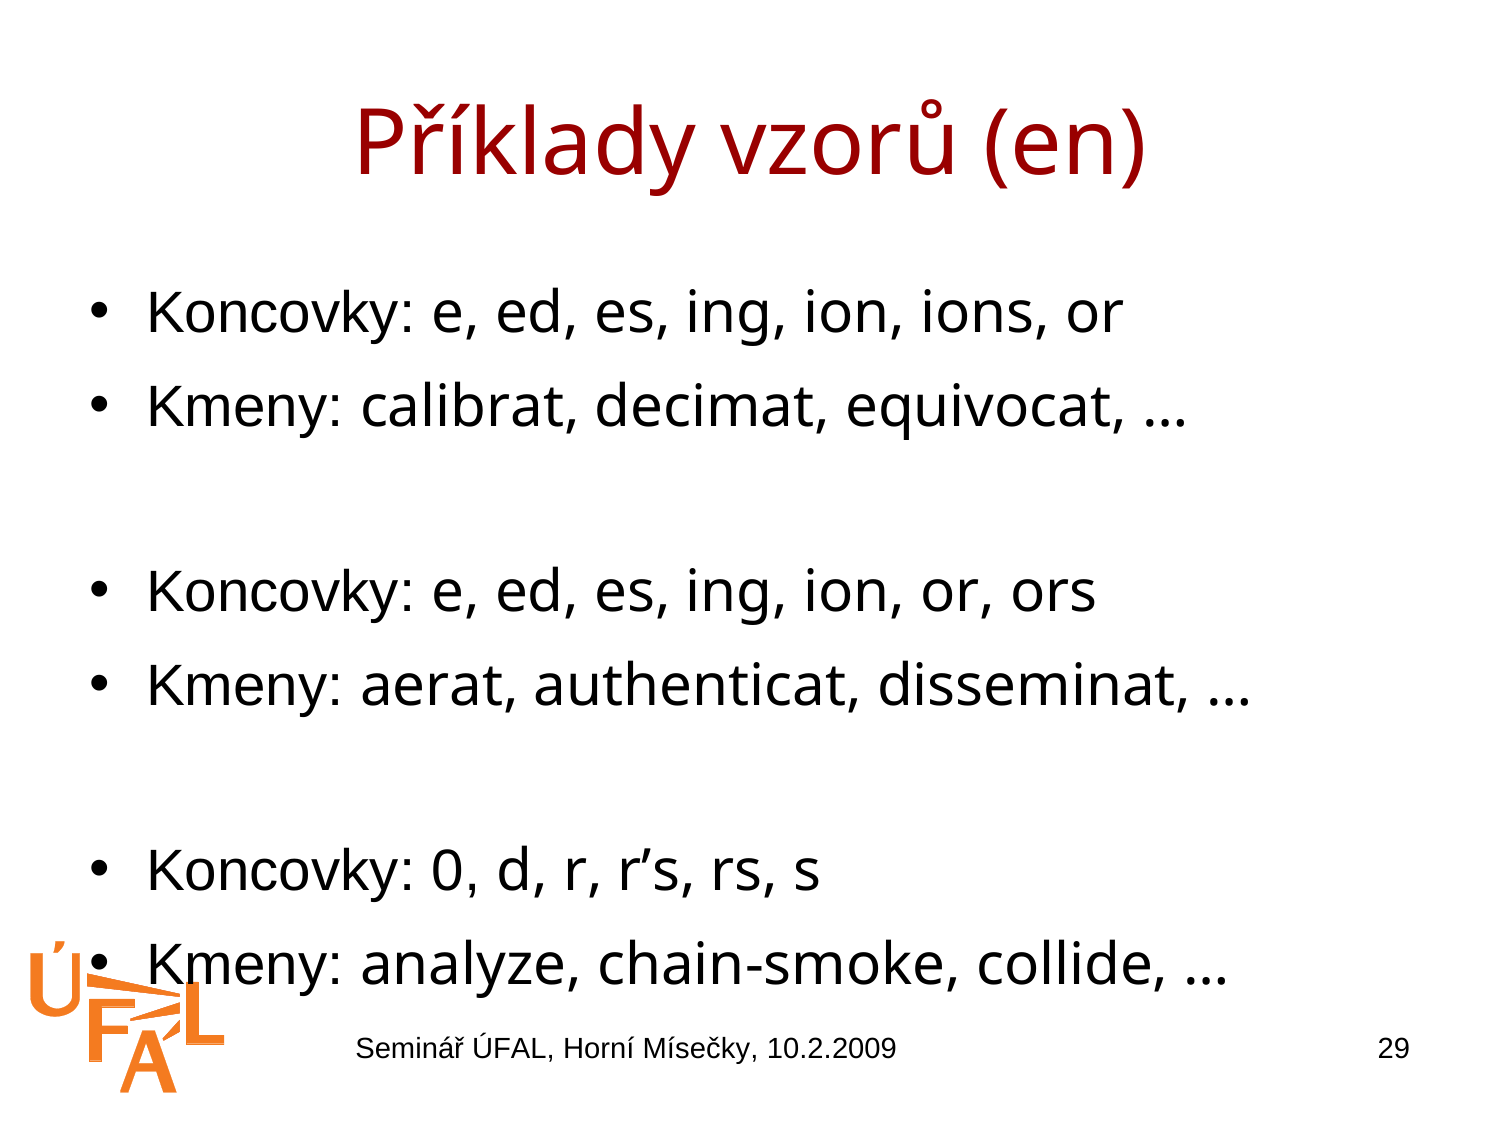

# Příklady vzorů (en)
Koncovky: e, ed, es, ing, ion, ions, or
Kmeny: calibrat, decimat, equivocat, …
Koncovky: e, ed, es, ing, ion, or, ors
Kmeny: aerat, authenticat, disseminat, …
Koncovky: 0, d, r, r’s, rs, s
Kmeny: analyze, chain-smoke, collide, …
Seminář ÚFAL, Horní Mísečky, 10.2.2009
29